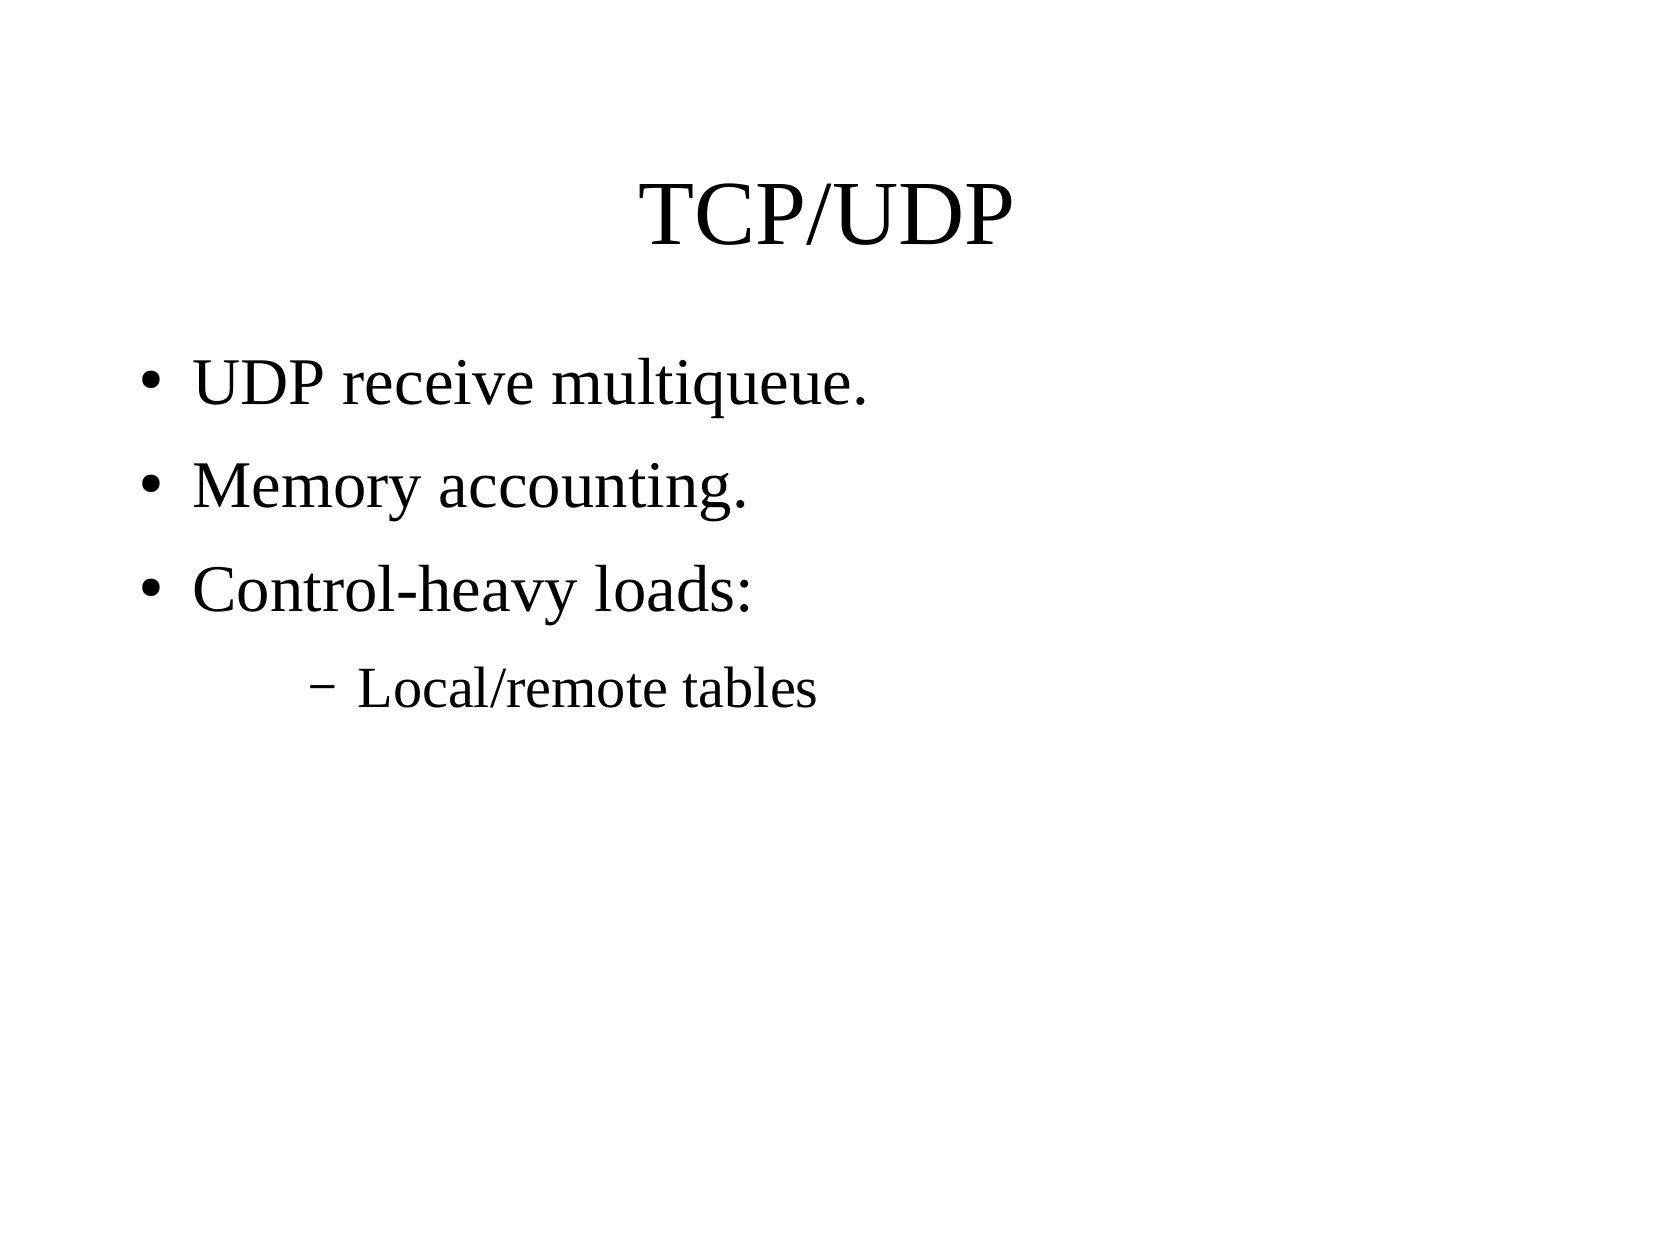

# TCP/UDP
UDP receive multiqueue.
Memory accounting.
Control-heavy loads:
Local/remote tables